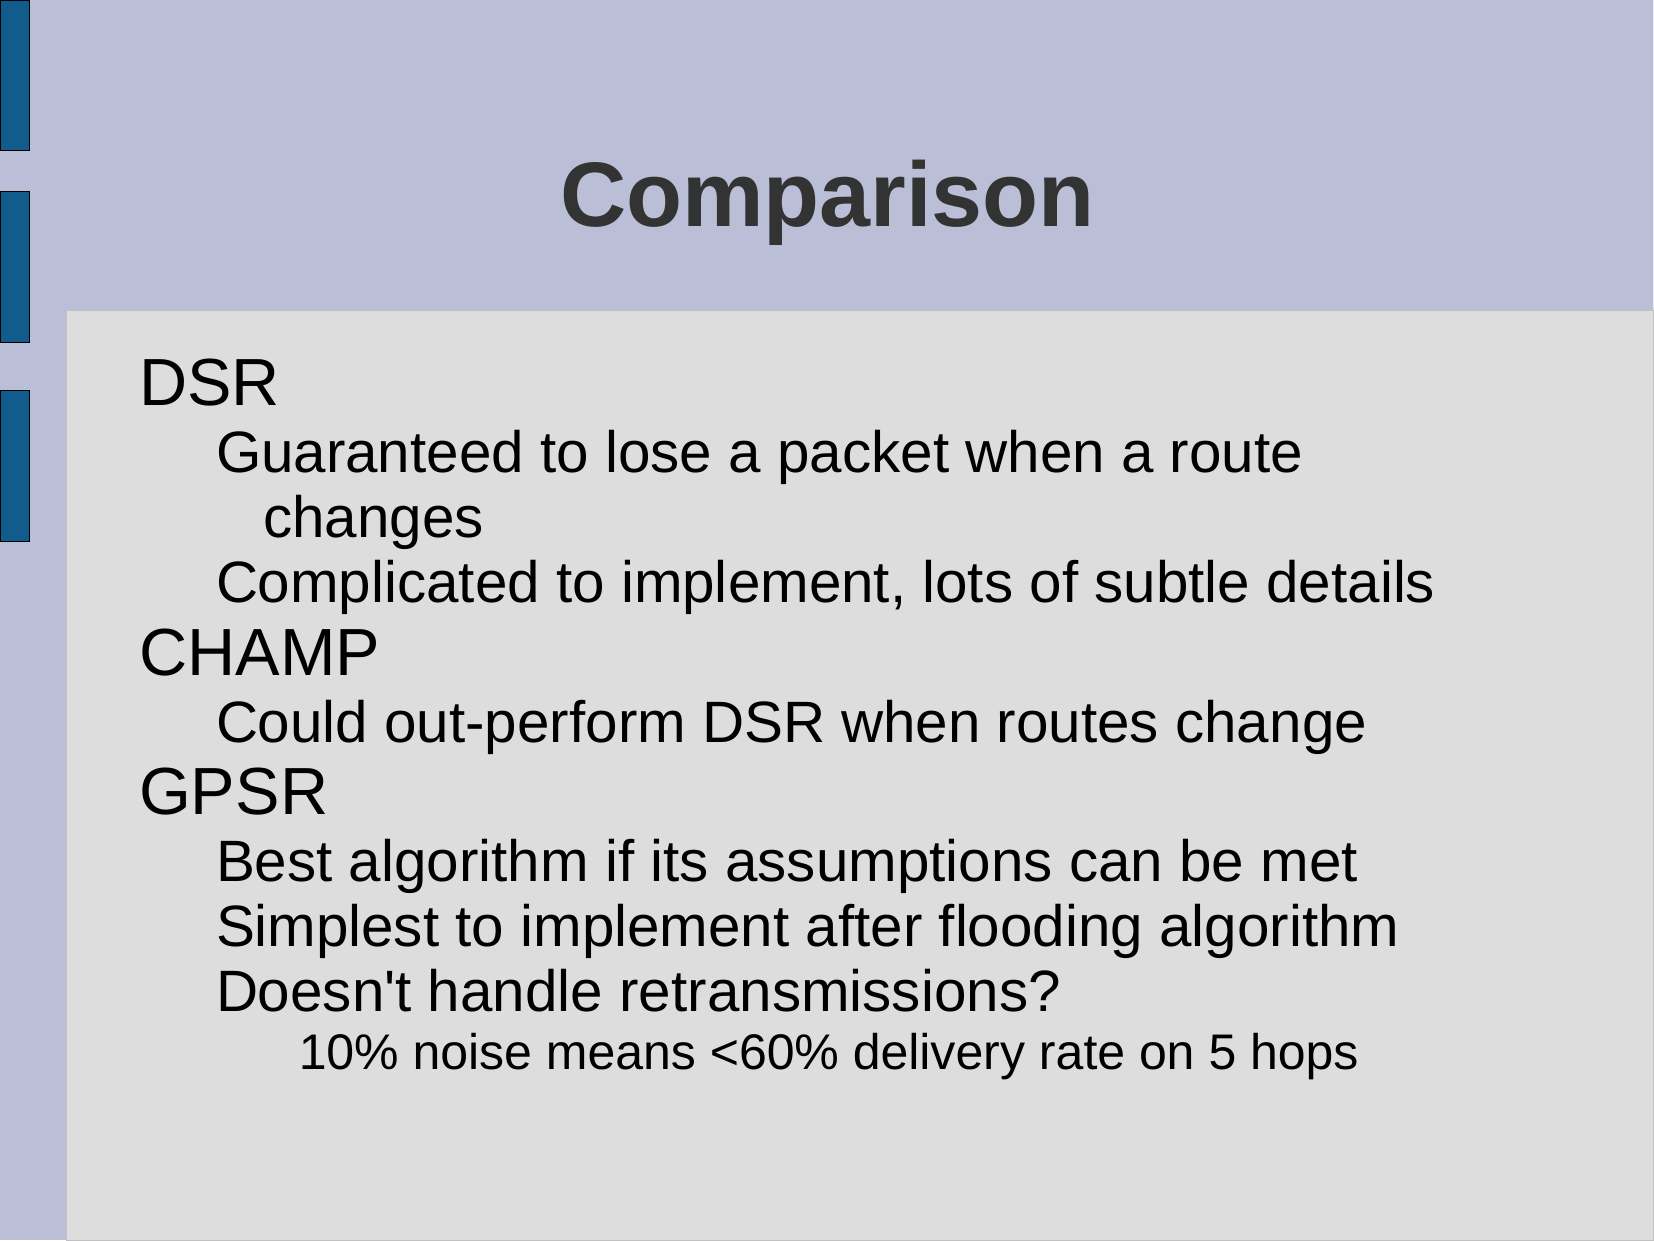

# Comparison
DSR
Guaranteed to lose a packet when a route changes
Complicated to implement, lots of subtle details
CHAMP
Could out-perform DSR when routes change
GPSR
Best algorithm if its assumptions can be met
Simplest to implement after flooding algorithm
Doesn't handle retransmissions?
10% noise means <60% delivery rate on 5 hops